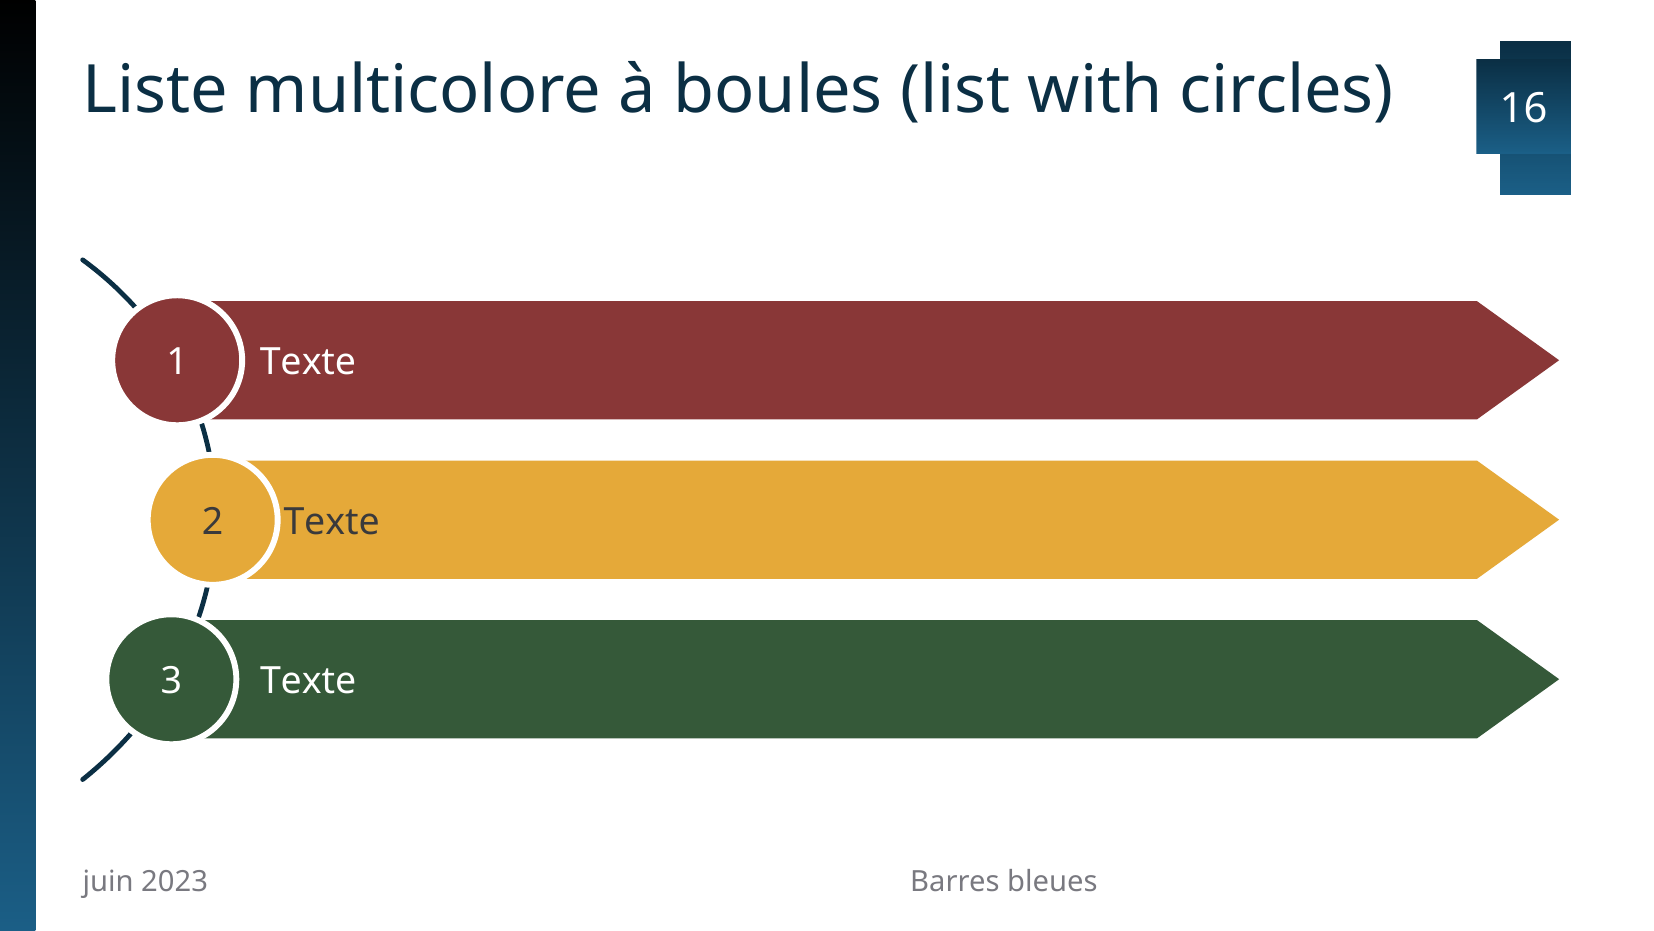

# Liste multicolore à boules (list with circles)
1
Texte
2
Texte
3
Texte
juin 2023
Barres bleues